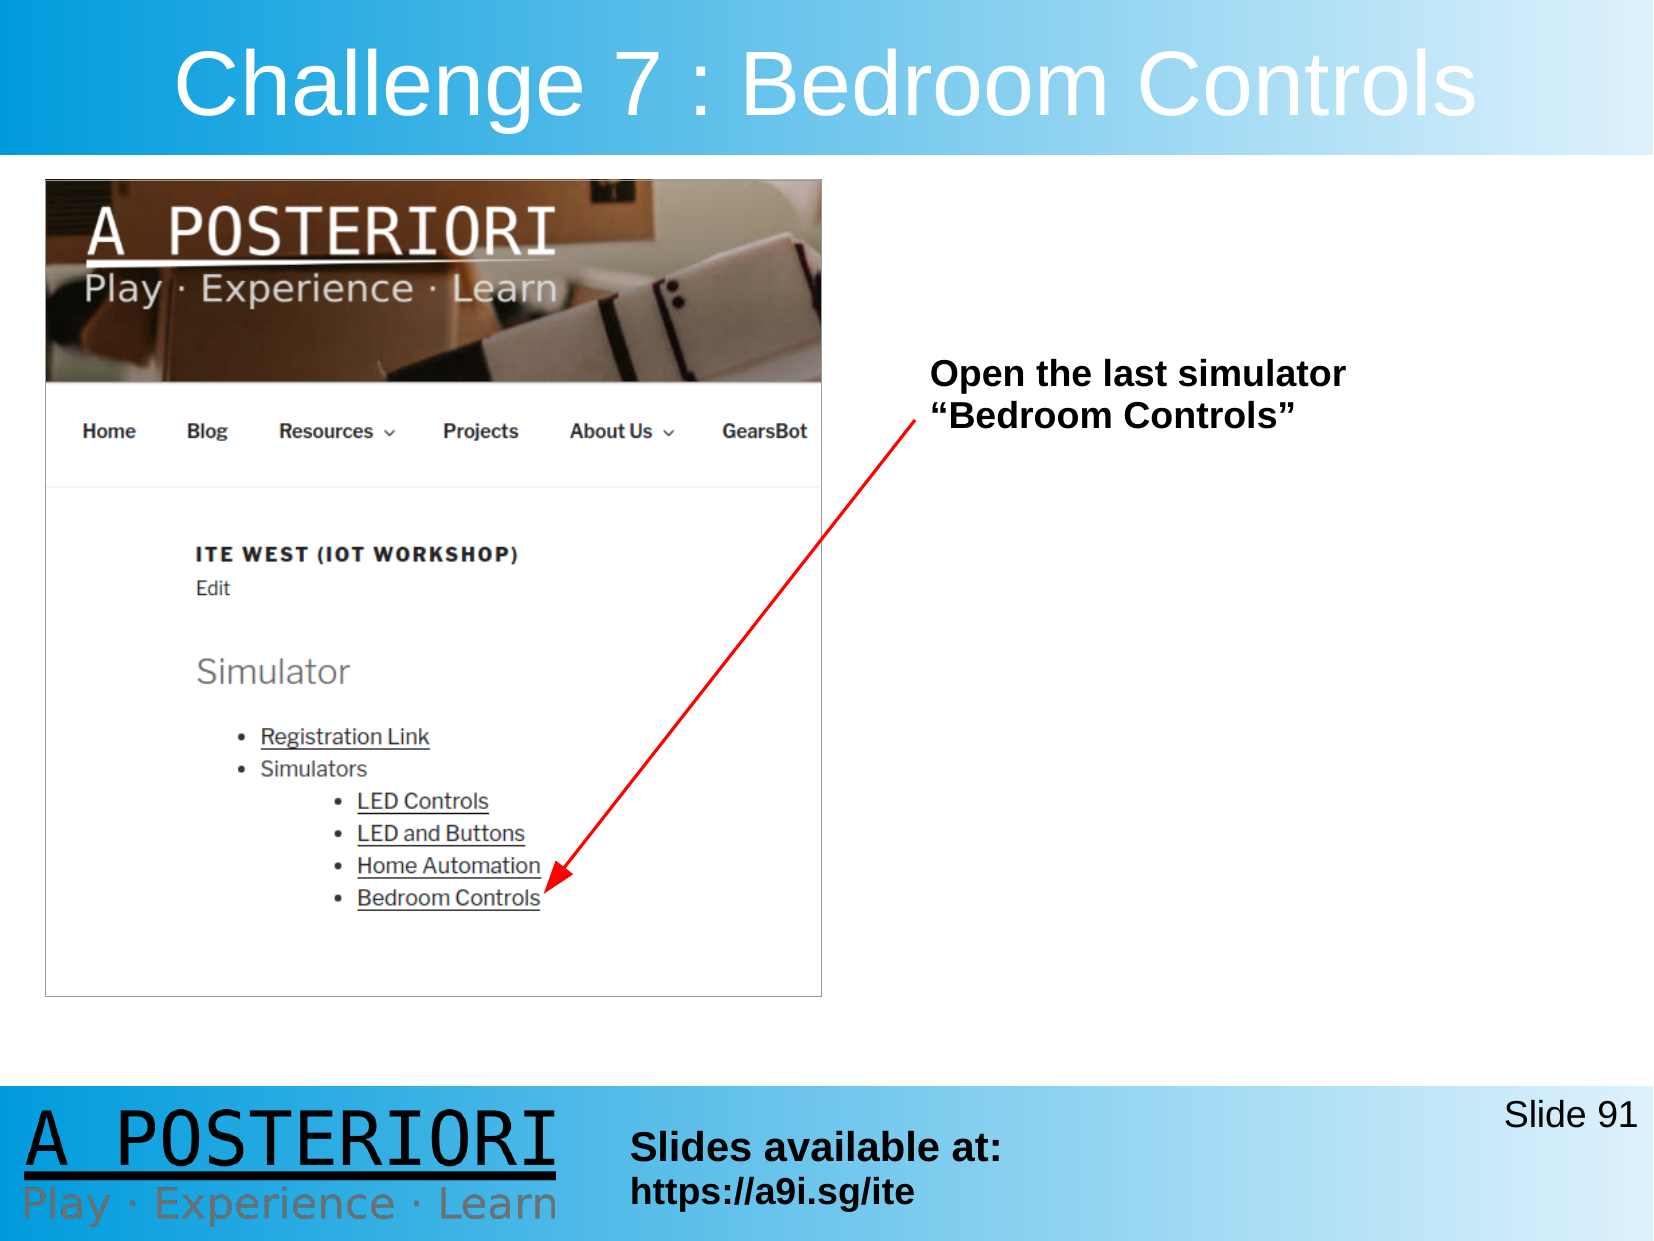

# Challenge 7 : Bedroom Controls
Open the last simulator
“Bedroom Controls”